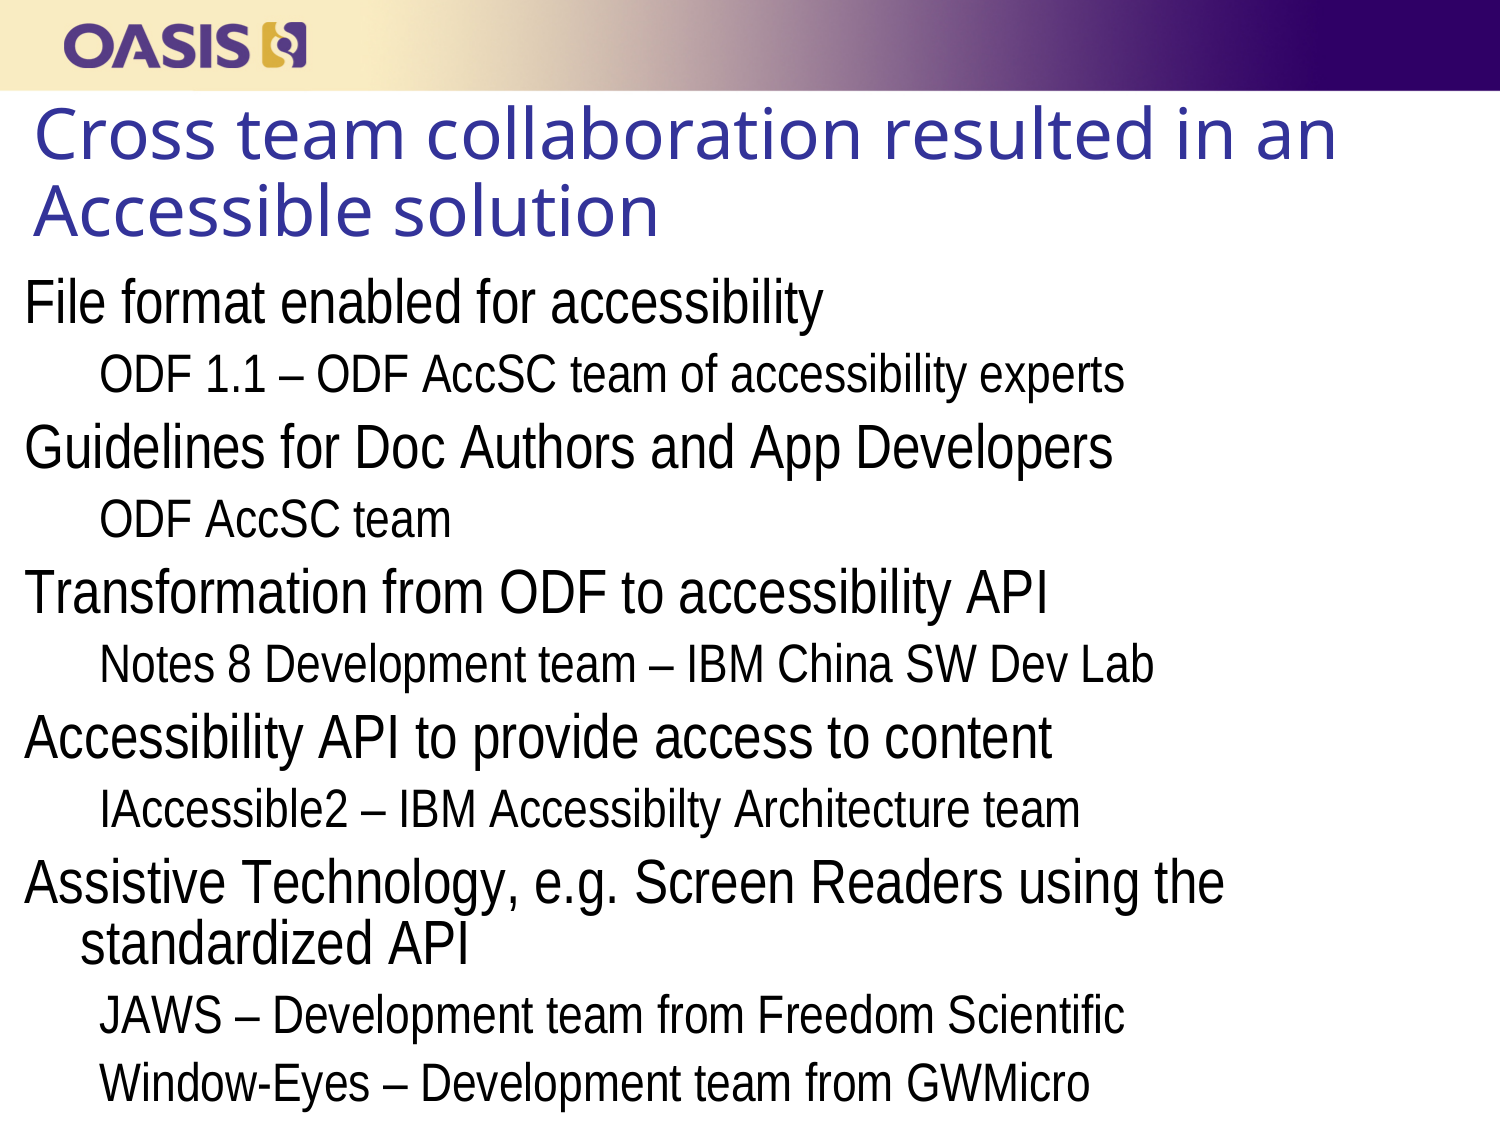

# Cross team collaboration resulted in an Accessible solution
File format enabled for accessibility
ODF 1.1 – ODF AccSC team of accessibility experts
Guidelines for Doc Authors and App Developers
ODF AccSC team
Transformation from ODF to accessibility API
Notes 8 Development team – IBM China SW Dev Lab
Accessibility API to provide access to content
IAccessible2 – IBM Accessibilty Architecture team
Assistive Technology, e.g. Screen Readers using the standardized API
JAWS – Development team from Freedom Scientific
Window-Eyes – Development team from GWMicro